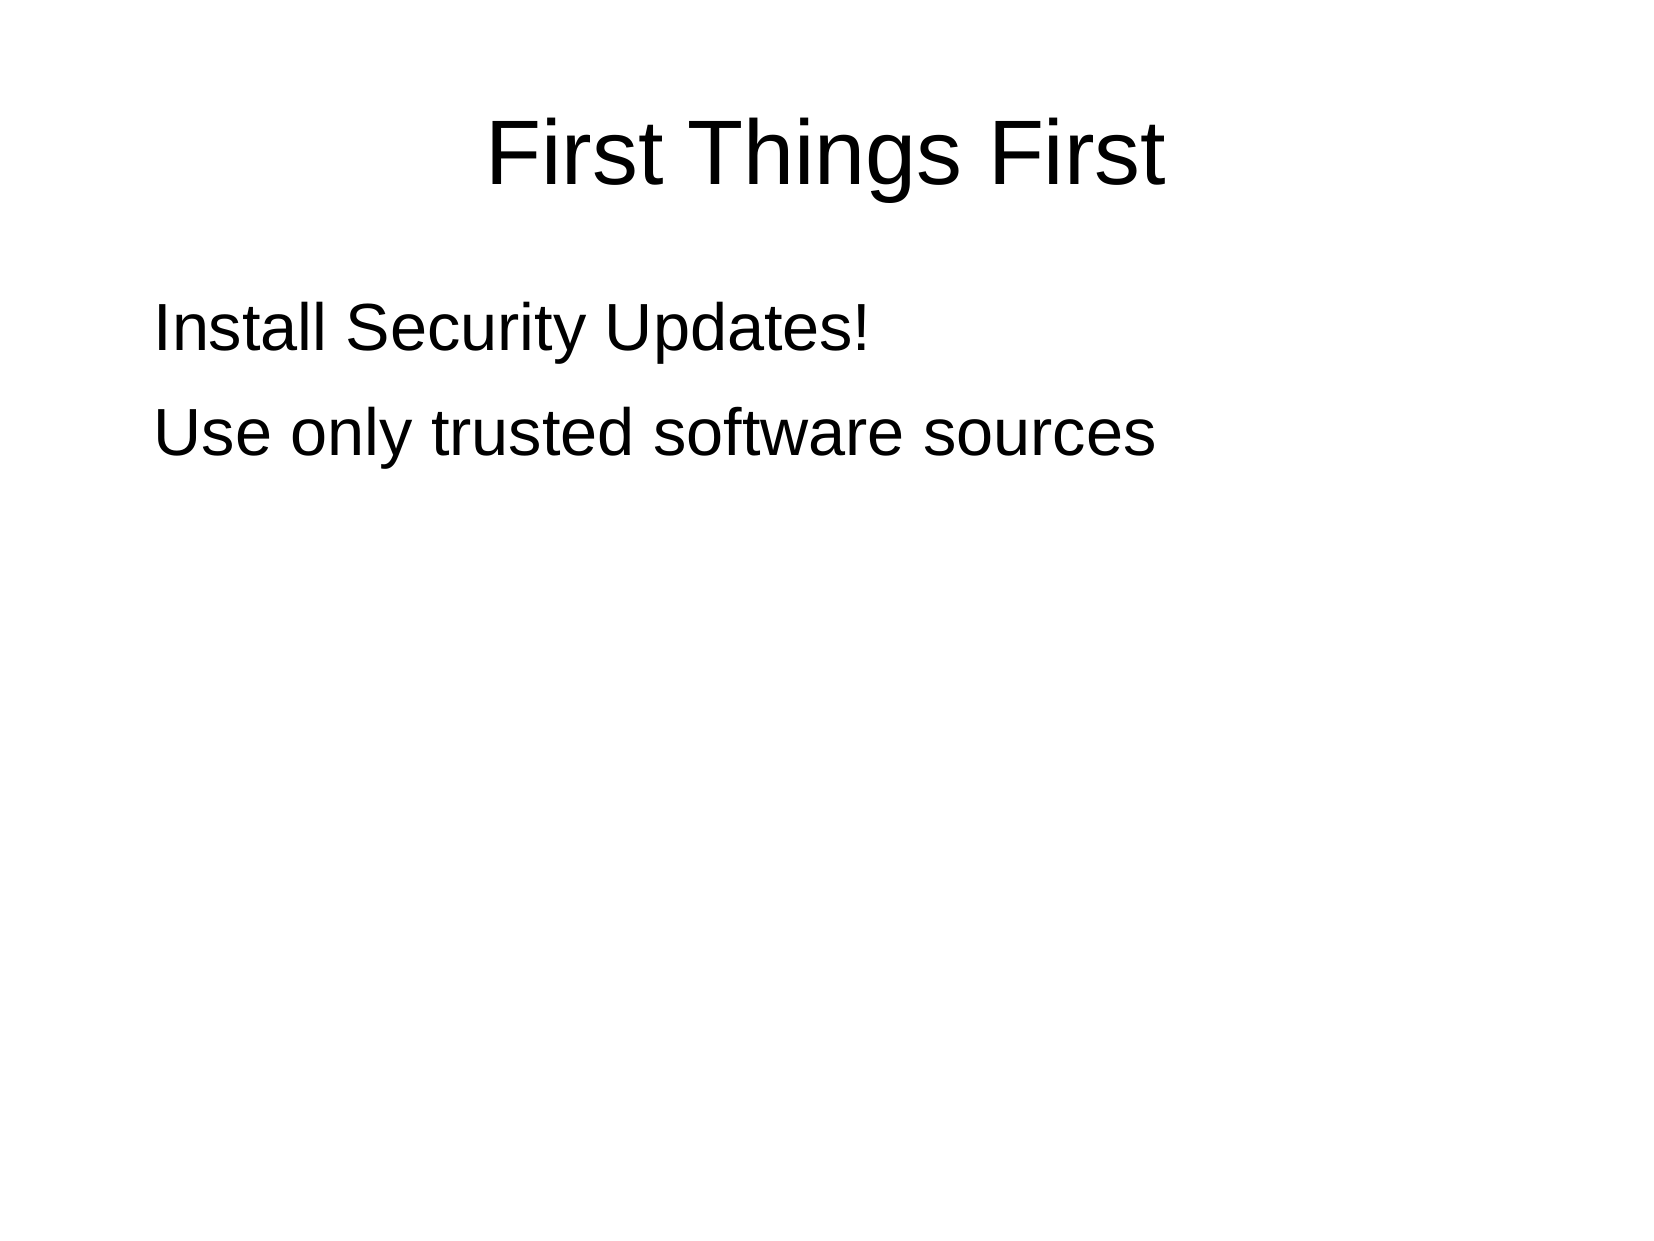

# First Things First
Install Security Updates!
Use only trusted software sources